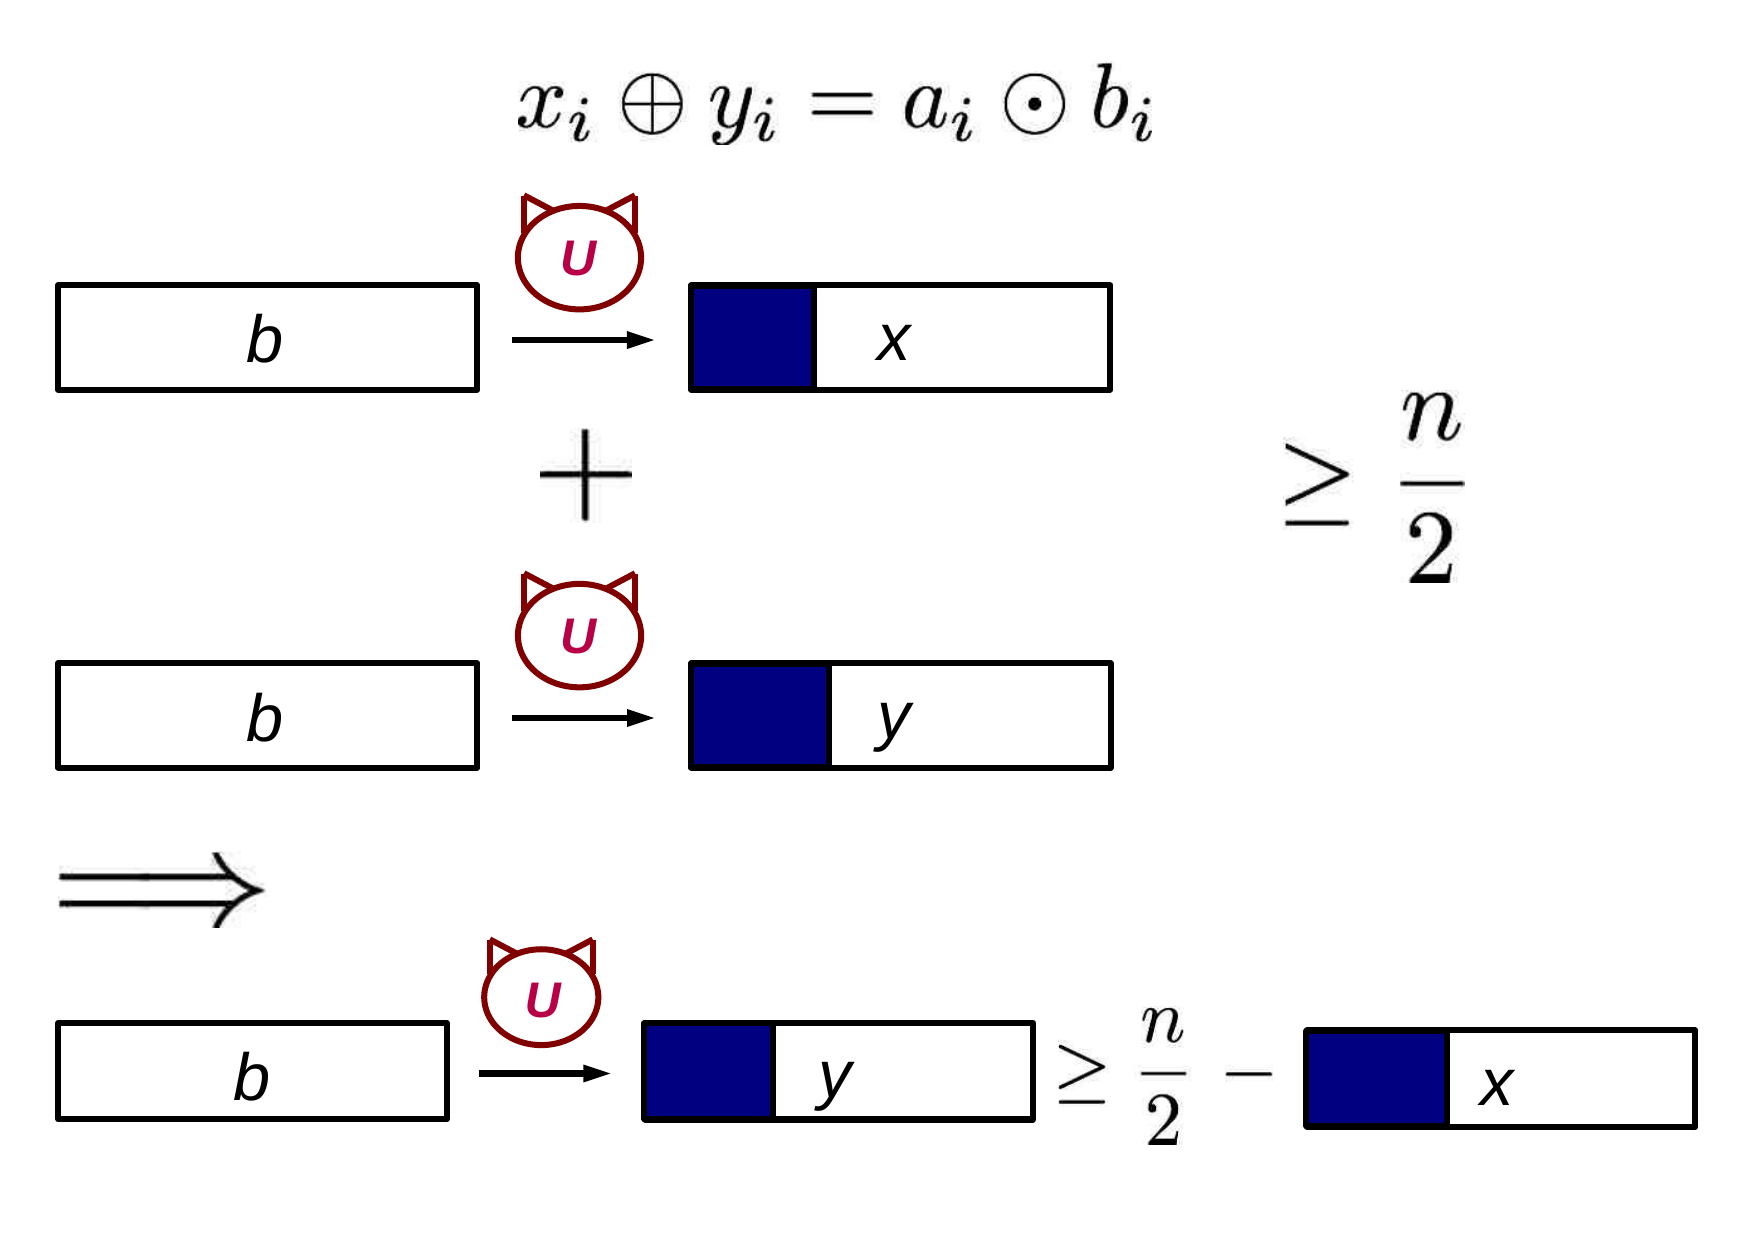

U
x
b
U
y
b
U
y
b
x